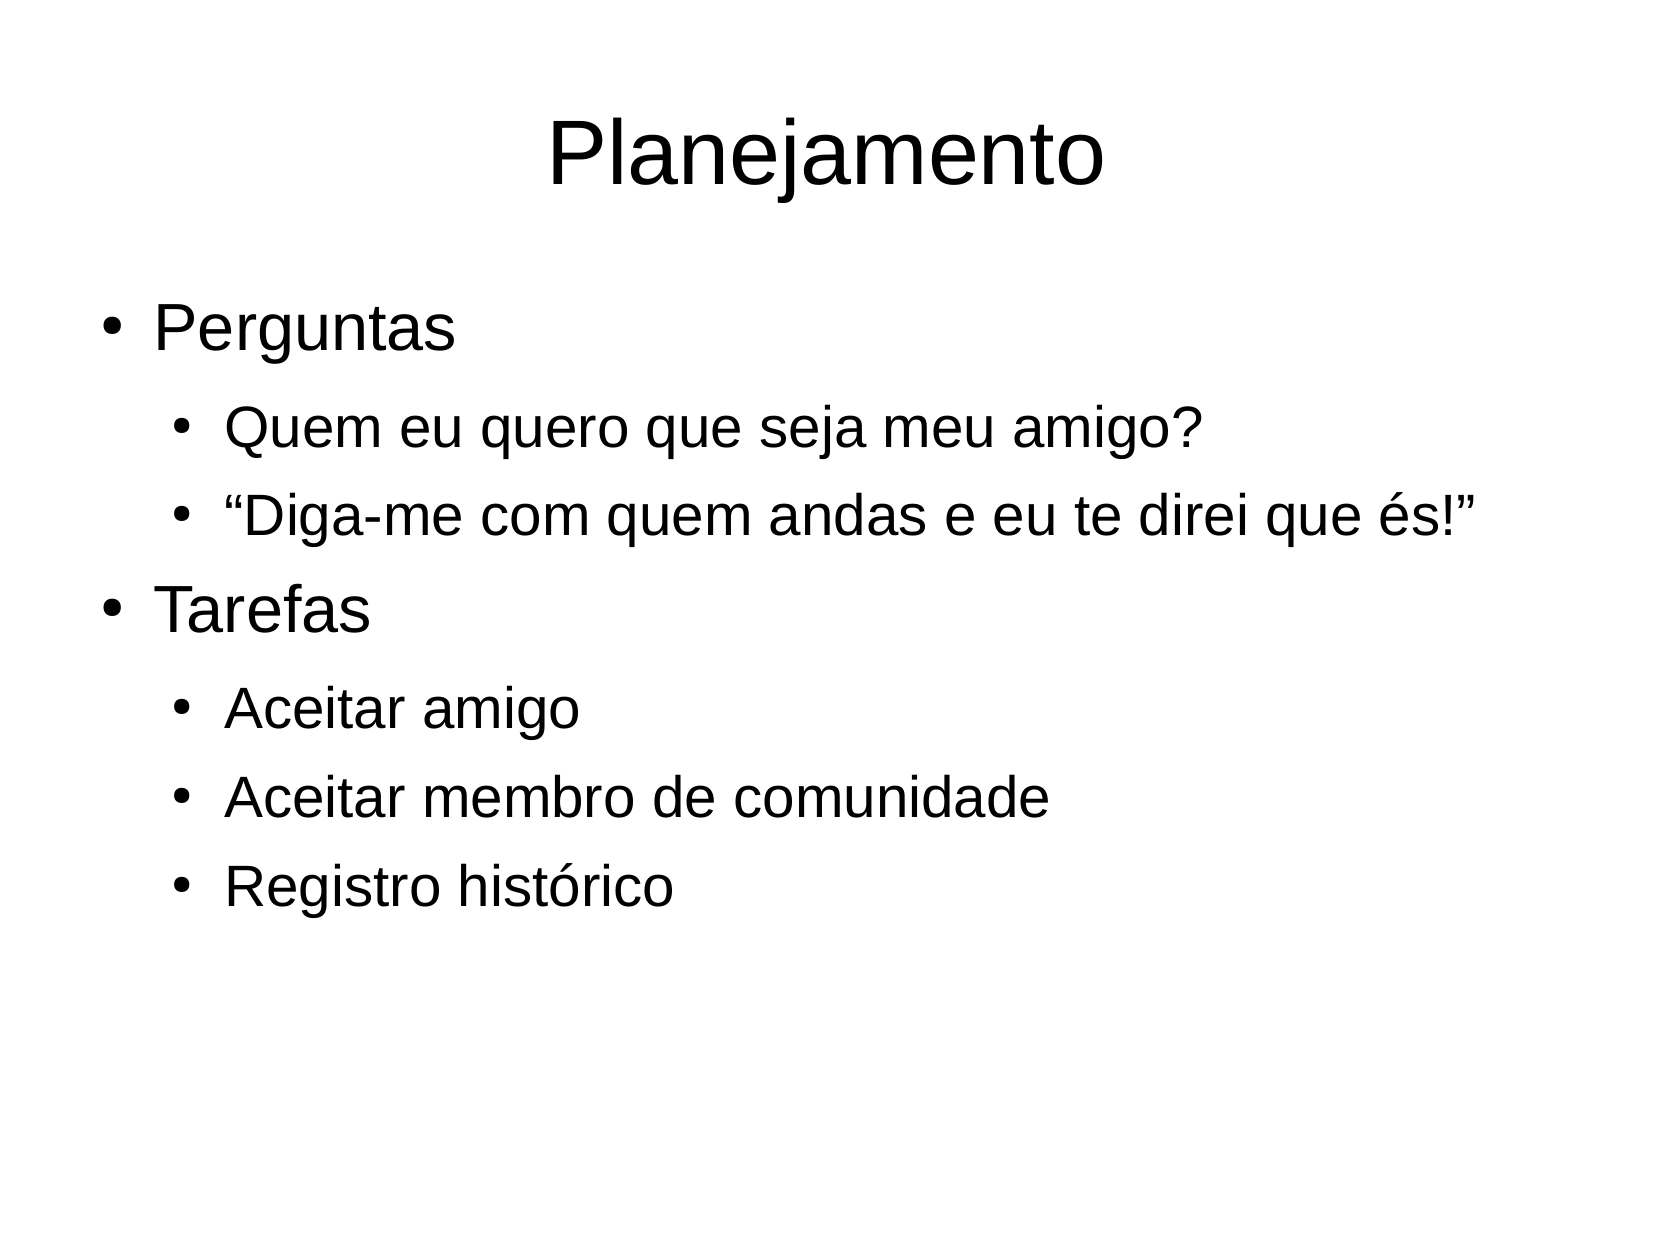

# Planejamento
Perguntas
Quem eu quero que seja meu amigo?
“Diga-me com quem andas e eu te direi que és!”
Tarefas
Aceitar amigo
Aceitar membro de comunidade
Registro histórico